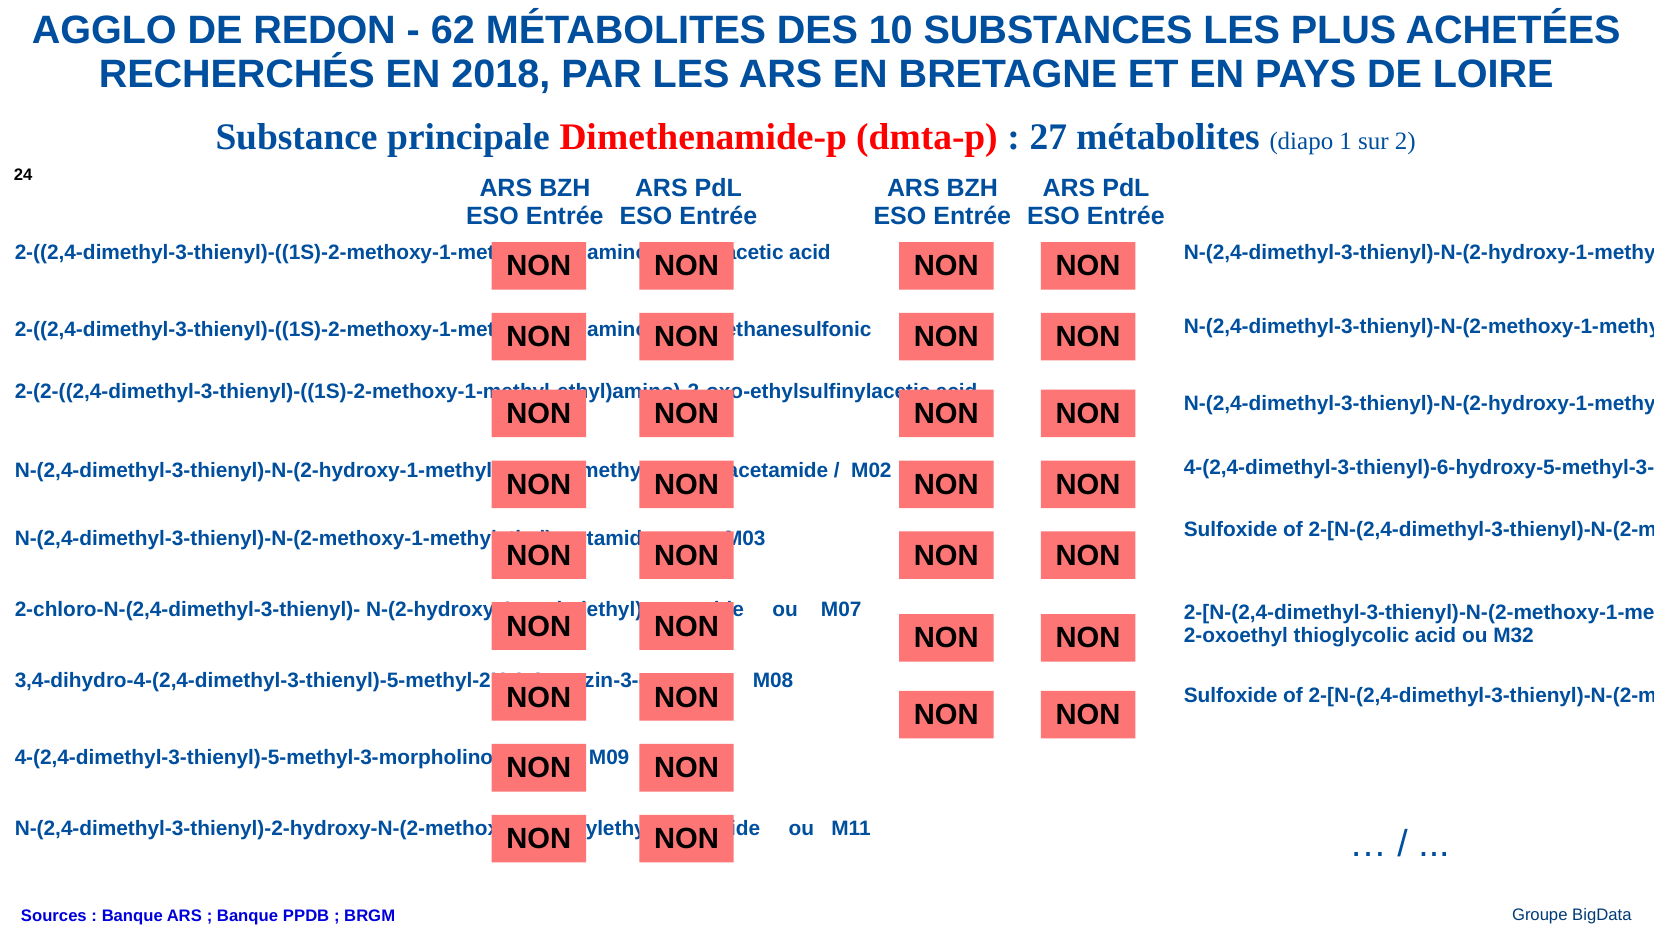

AGGLO DE REDON - 62 MÉTABOLITES DES 10 SUBSTANCES LES PLUS ACHETÉES
RECHERCHÉS EN 2018, PAR LES ARS EN BRETAGNE ET EN PAYS DE LOIRE
Substance principale Dimethenamide-p (dmta-p) : 27 métabolites (diapo 1 sur 2)
ARS BZH
ESO Entrée
ARS PdL
ESO Entrée
ARS BZH
ESO Entrée
ARS PdL
ESO Entrée
N-(2,4-dimethyl-3-thienyl)-N-(2-hydroxy-1-methylethyl)acetamide ou M12
2-((2,4-dimethyl-3-thienyl)-((1S)-2-methoxy-1-methyl-ethyl)amino)-2-oxo-acetic acid
NON
NON
NON
NON
N-(2,4-dimethyl-3-thienyl)-N-(2-methoxy-1-methylethyl)-2-(methylsulfinyl)acetamide / M13
2-((2,4-dimethyl-3-thienyl)-((1S)-2-methoxy-1-methyl-ethyl)amino)-2-oxo-ethanesulfonic
NON
NON
NON
NON
2-(2-((2,4-dimethyl-3-thienyl)-((1S)-2-methoxy-1-methyl-ethyl)amino)-2-oxo-ethylsulfinylacetic acid
N-(2,4-dimethyl-3-thienyl)-N-(2-hydroxy-1-methylethyl)-2-(methylsulfonyl)acetamide / M14
NON
NON
NON
NON
4-(2,4-dimethyl-3-thienyl)-6-hydroxy-5-methyl-3-morpholinone ou M15
N-(2,4-dimethyl-3-thienyl)-N-(2-hydroxy-1-methylethyl)-2-(methylsulfinyl)acetamide / M02
NON
NON
NON
NON
Sulfoxide of 2-[N-(2,4-dimethyl-3-thienyl)-N-(2-methoxy-1-methylethyl)amino]-2-oxoethyl-N-malonyl cysteine ou M29
N-(2,4-dimethyl-3-thienyl)-N-(2-methoxy-1-methylethyl)acetamide ou M03
NON
NON
NON
NON
2-chloro-N-(2,4-dimethyl-3-thienyl)- N-(2-hydroxy-1-methylethyl)acetamide ou M07
2-[N-(2,4-dimethyl-3-thienyl)-N-(2-methoxy-1-methylethyl)amino]-
2-oxoethyl thioglycolic acid ou M32
NON
NON
NON
NON
3,4-dihydro-4-(2,4-dimethyl-3-thienyl)-5-methyl-2H-1,4-oxazin-3-one ou M08
NON
NON
Sulfoxide of 2-[N-(2,4-dimethyl-3-thienyl)-N-(2-methoxy-1-methylethyl)amino]-2-oxoethyl thiolactic acid ou M30
NON
NON
4-(2,4-dimethyl-3-thienyl)-5-methyl-3-morpholinone ou M09
NON
NON
N-(2,4-dimethyl-3-thienyl)-2-hydroxy-N-(2-methoxy-1-methylethyl)acetamide ou M11
NON
NON
… / ...
Groupe BigData
Sources : Banque ARS ; Banque PPDB ; BRGM